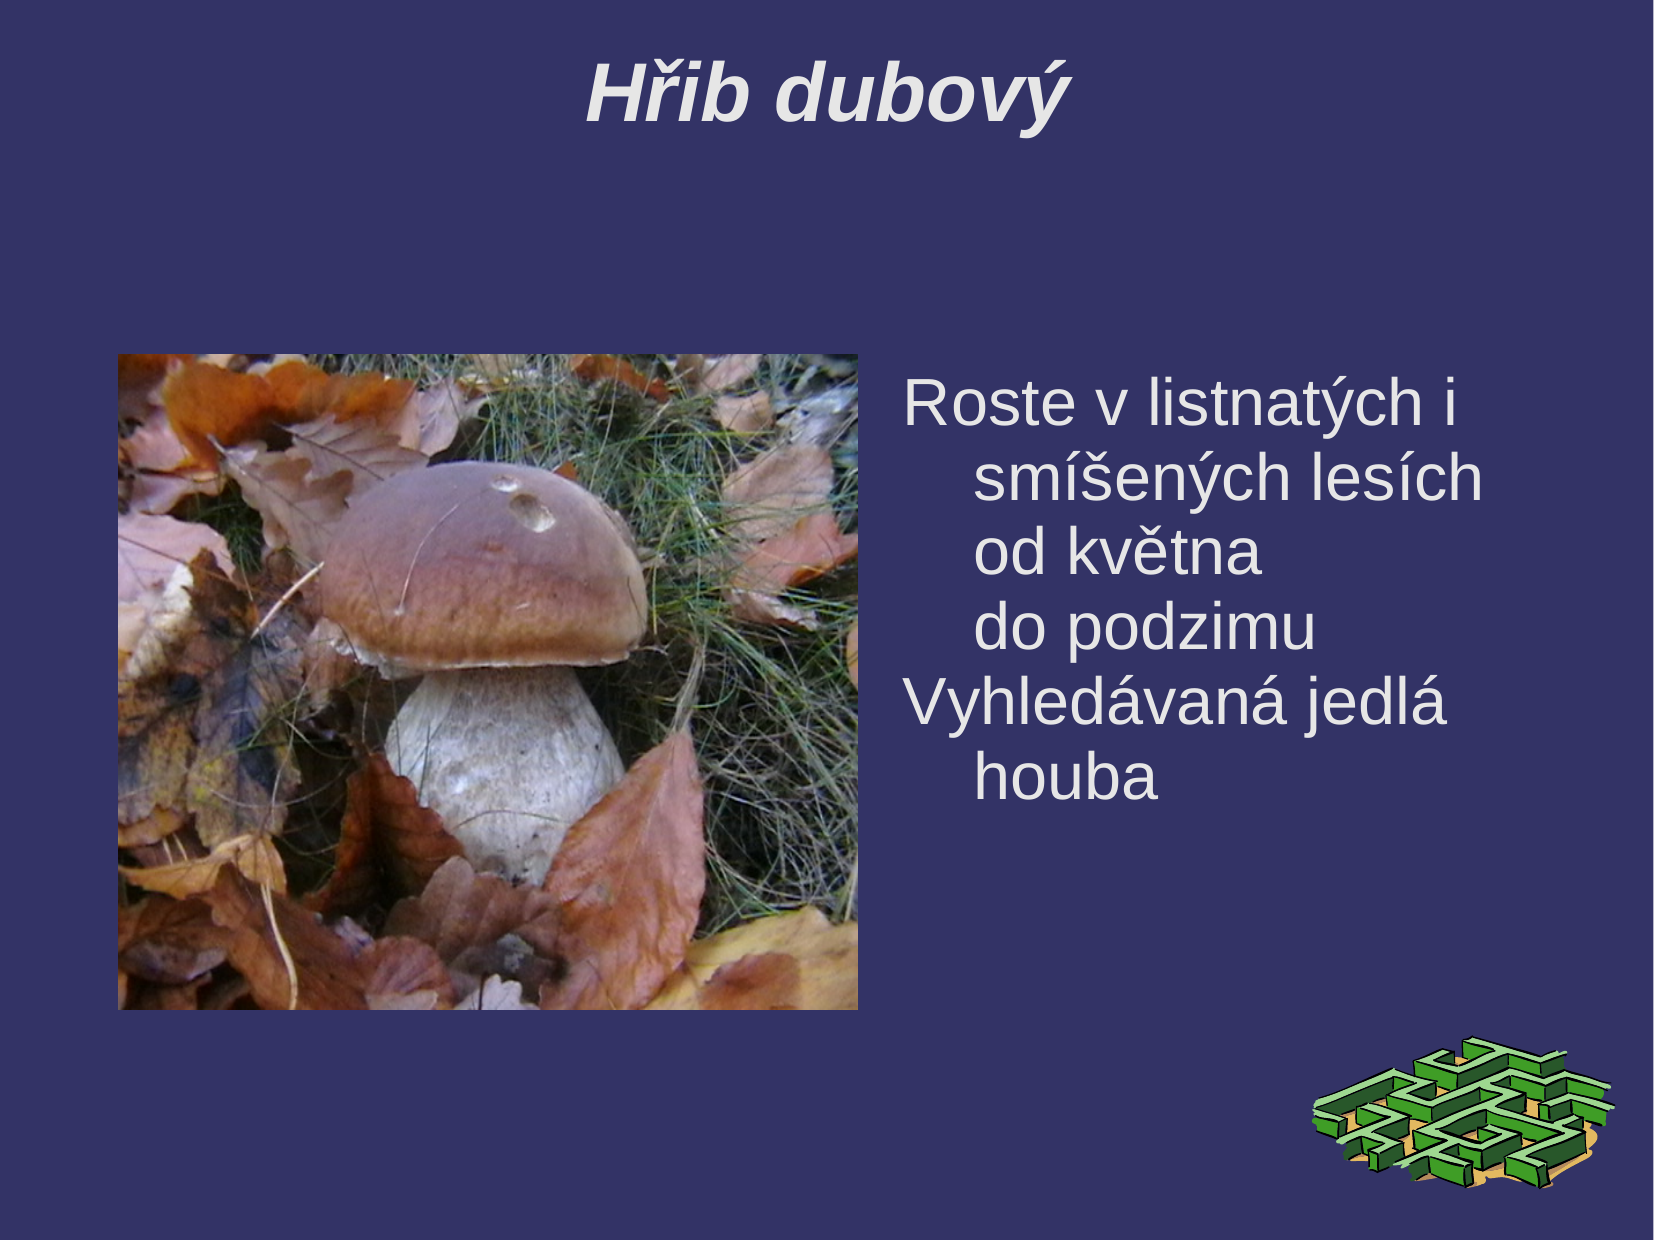

# Hřib dubový
Roste v listnatých i smíšených lesích od května do podzimu
Vyhledávaná jedlá houba